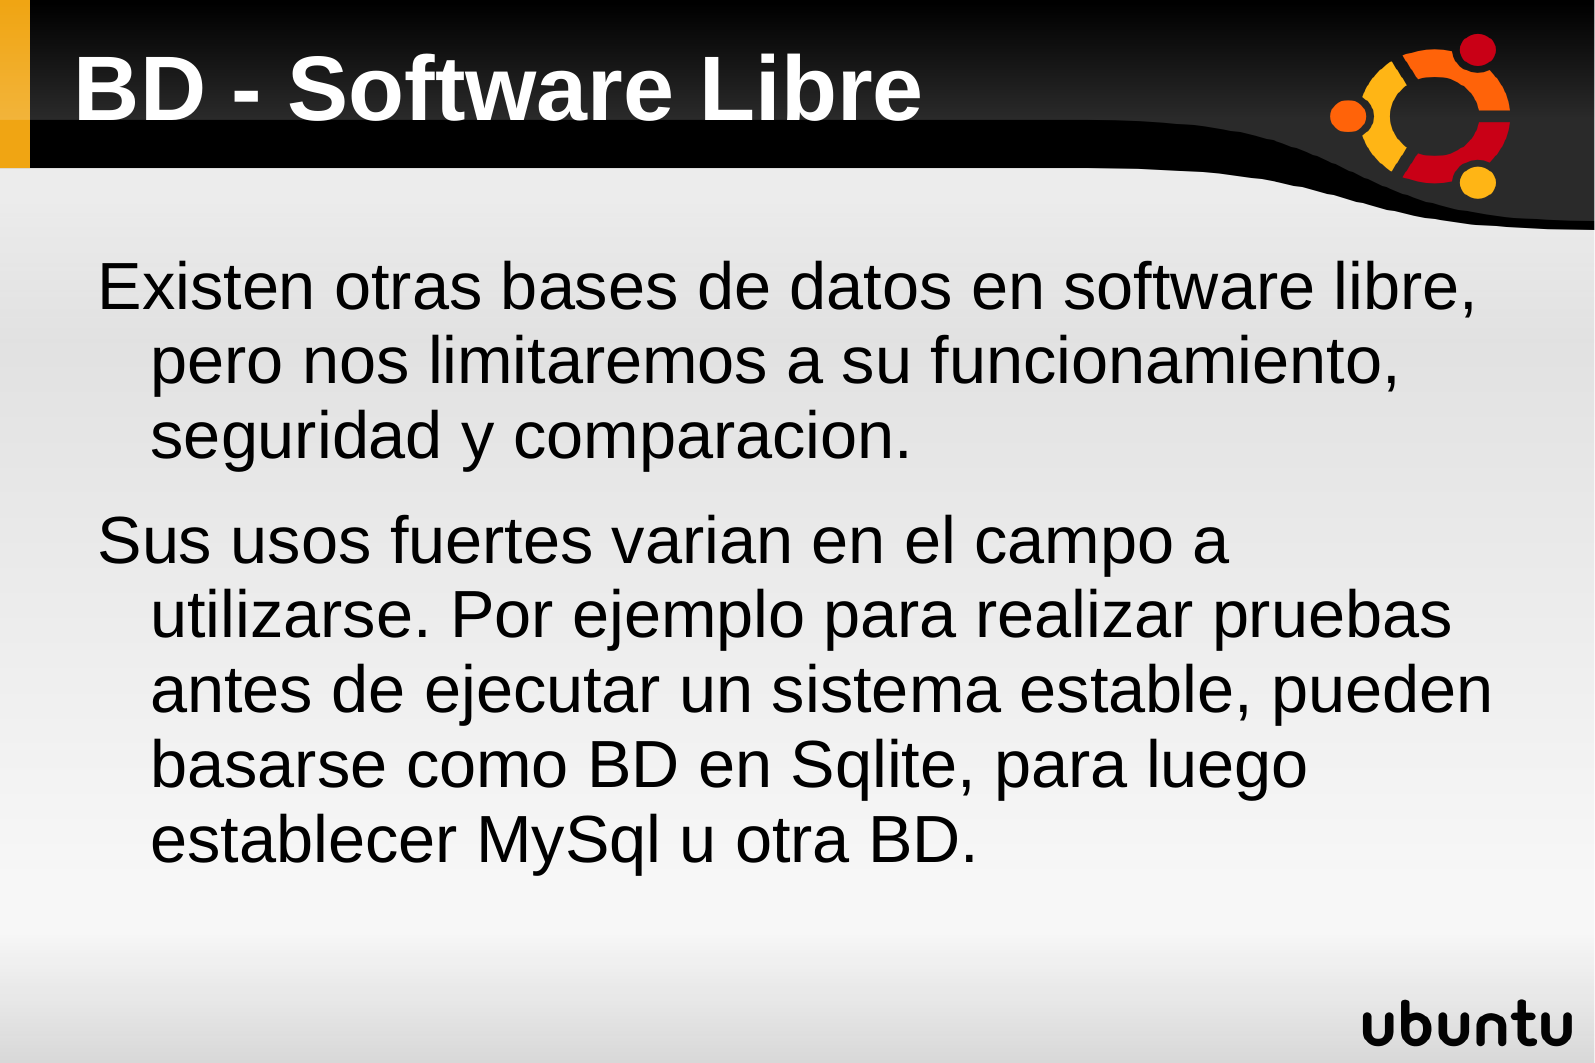

# BD - Software Libre
Existen otras bases de datos en software libre, pero nos limitaremos a su funcionamiento, seguridad y comparacion.
Sus usos fuertes varian en el campo a utilizarse. Por ejemplo para realizar pruebas antes de ejecutar un sistema estable, pueden basarse como BD en Sqlite, para luego establecer MySql u otra BD.